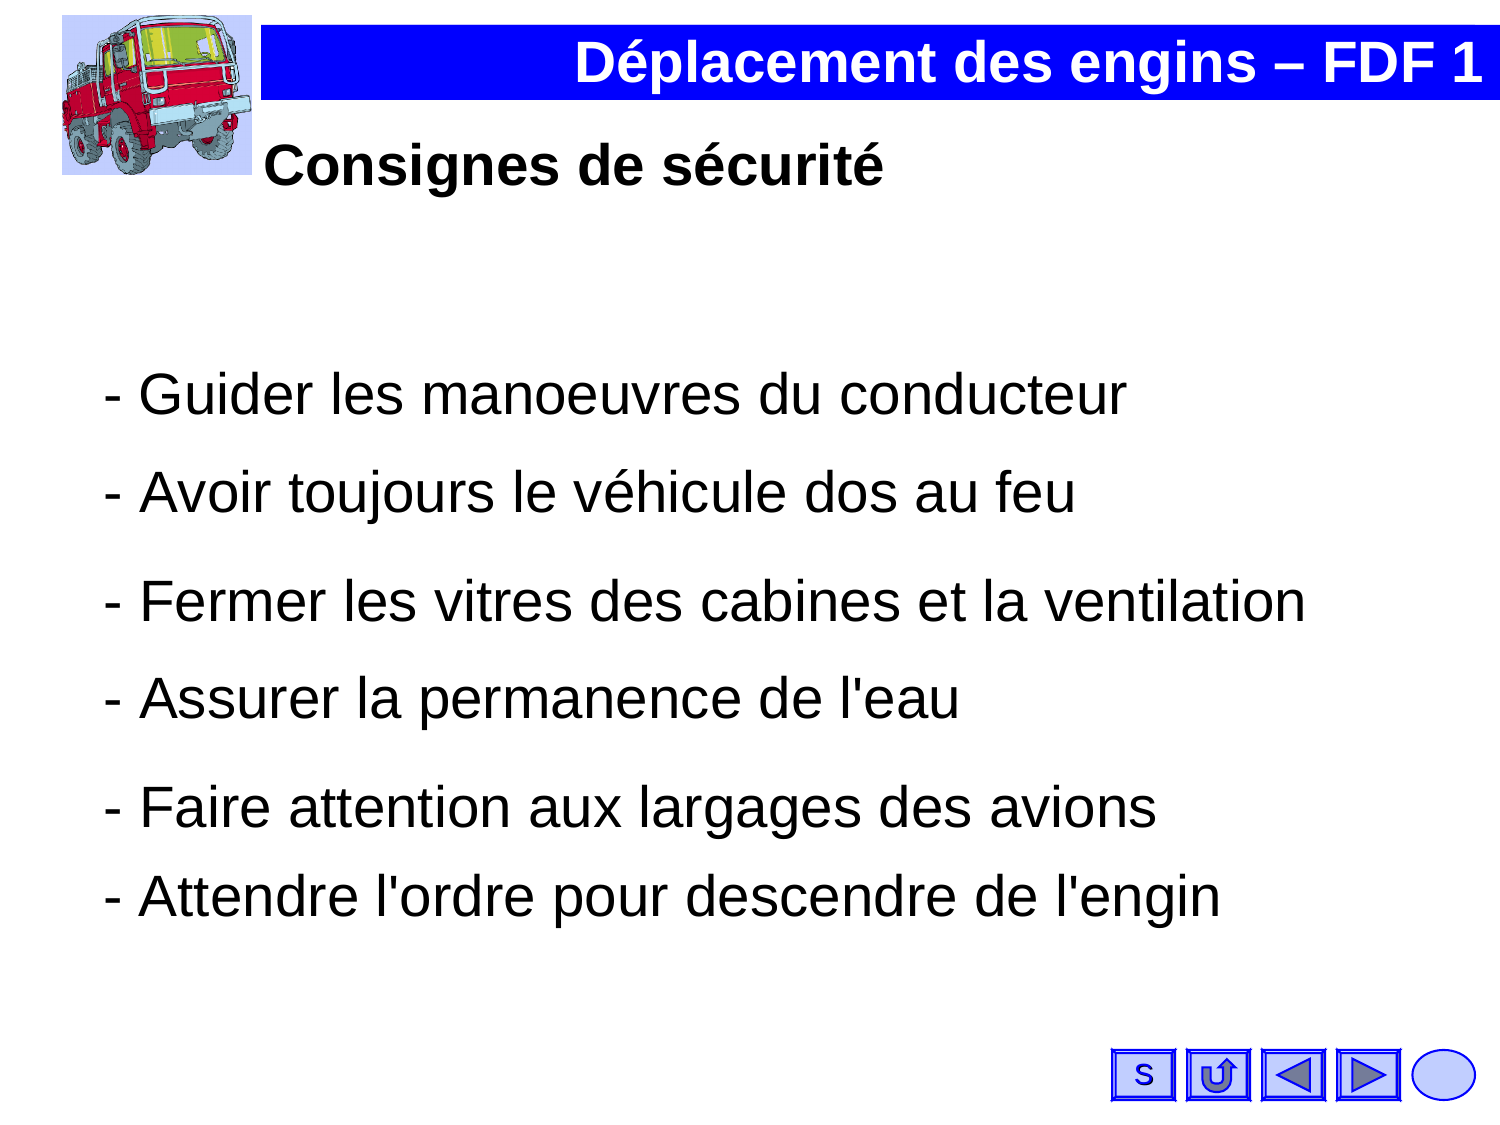

Déplacement des engins – FDF 1
Consignes de sécurité
- Guider les manoeuvres du conducteur
- Avoir toujours le véhicule dos au feu
- Fermer les vitres des cabines et la ventilation
- Assurer la permanence de l'eau
- Faire attention aux largages des avions
- Attendre l'ordre pour descendre de l'engin